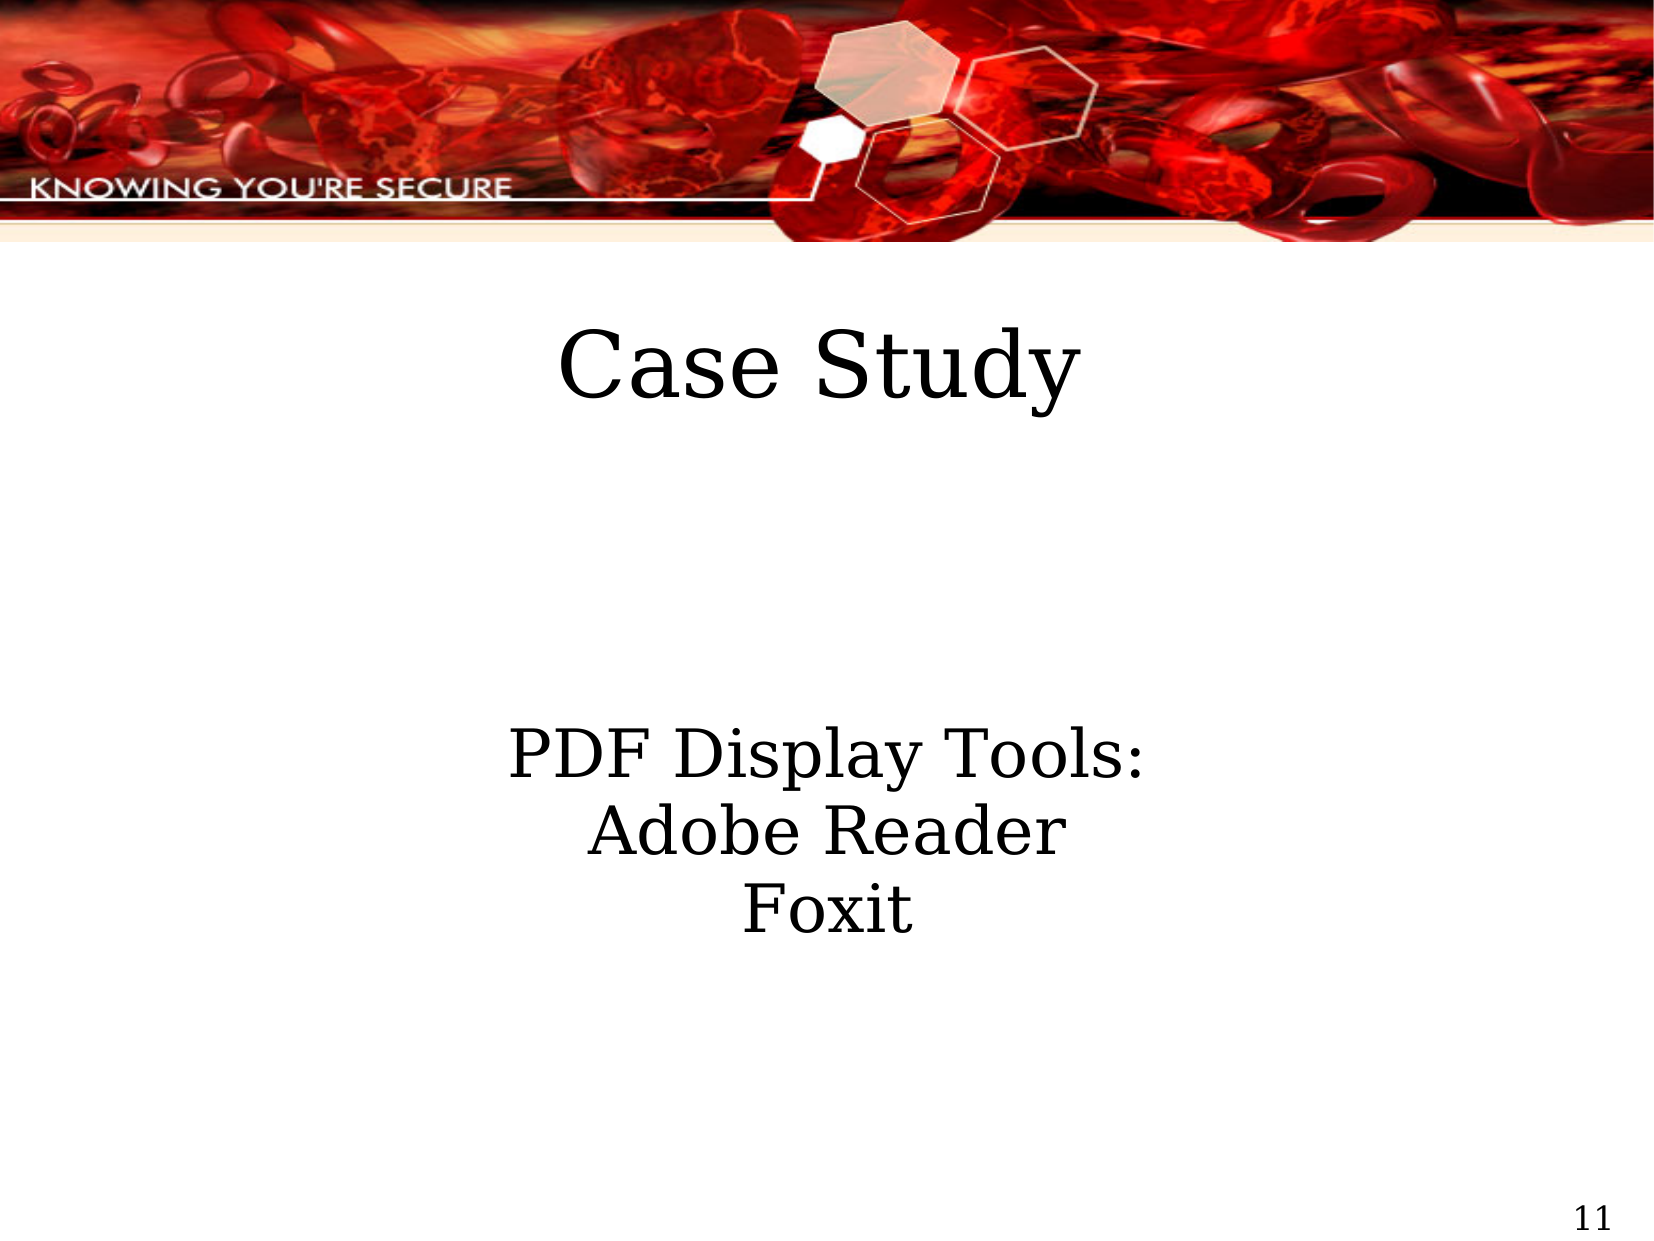

# Case Study
PDF Display Tools:
Adobe Reader
Foxit